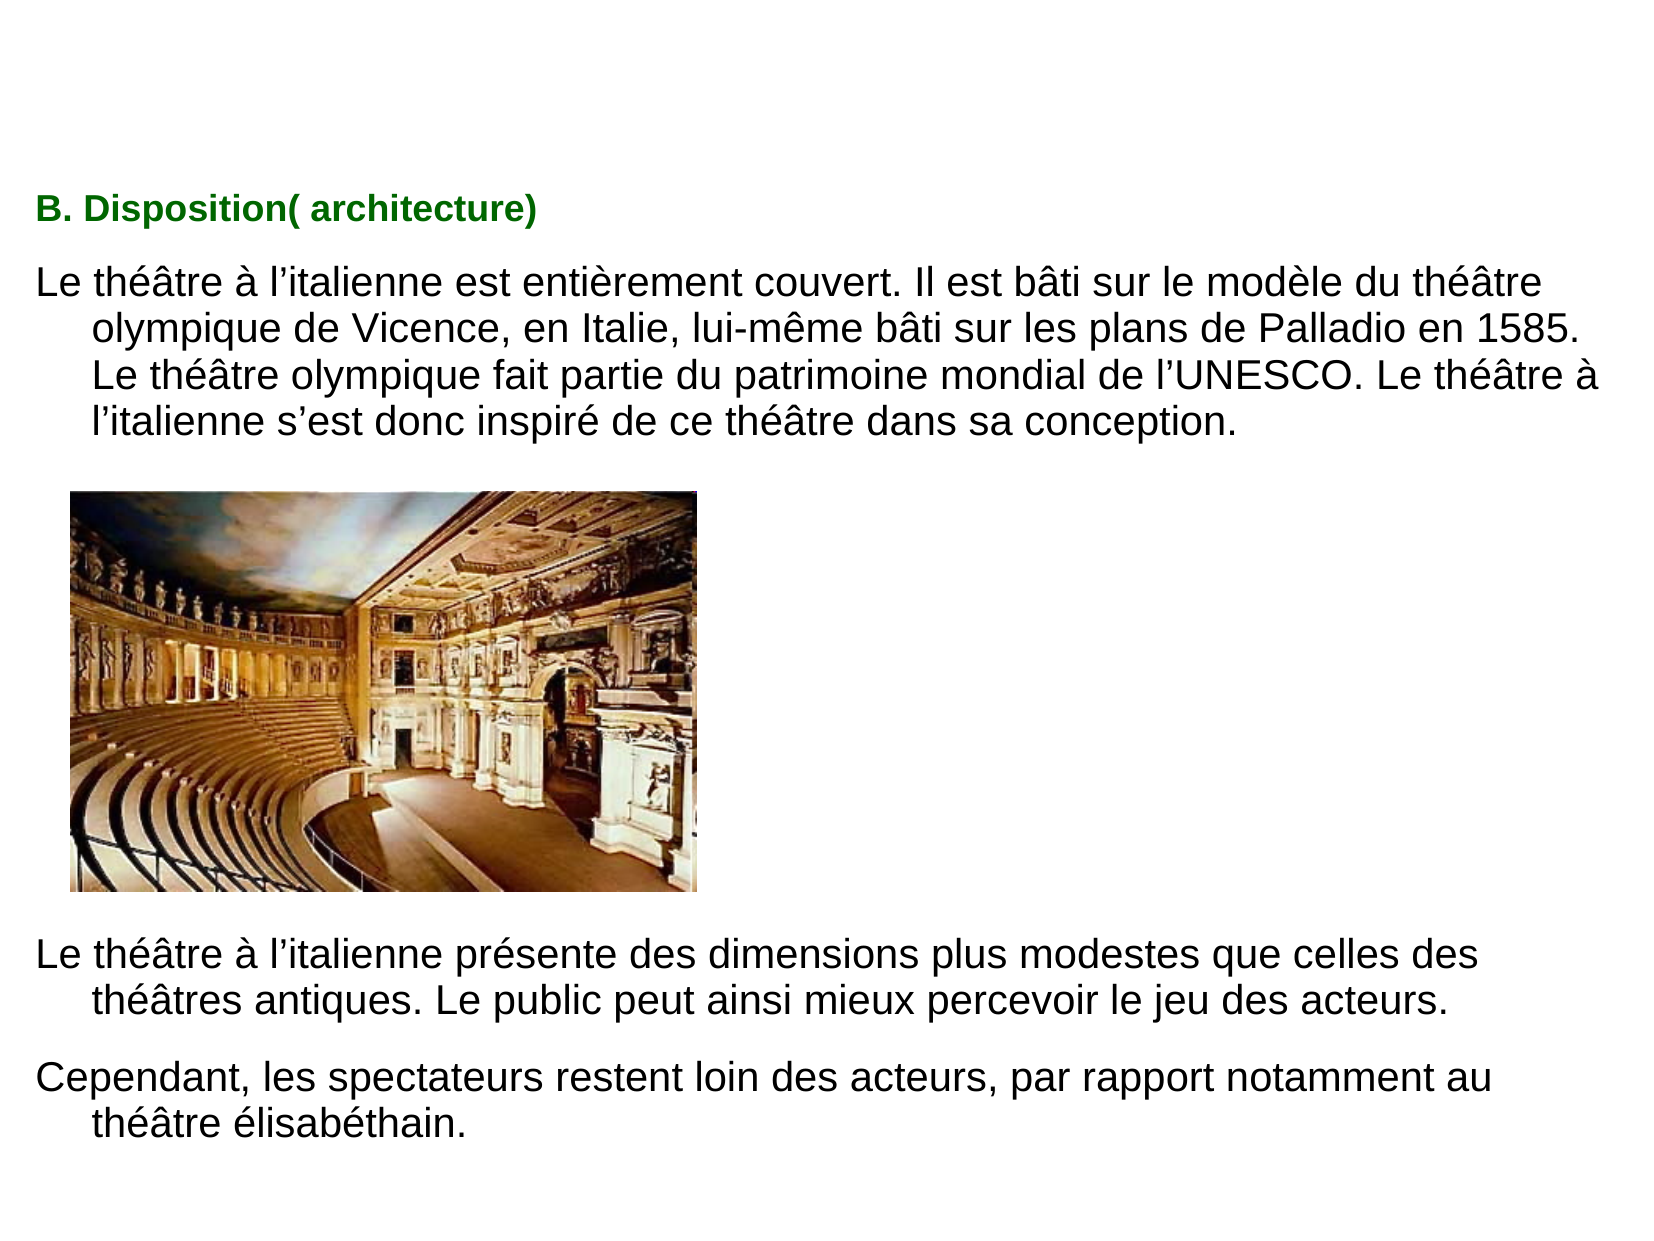

# B. Disposition( architecture)
Le théâtre à l’italienne est entièrement couvert. Il est bâti sur le modèle du théâtre olympique de Vicence, en Italie, lui-même bâti sur les plans de Palladio en 1585. Le théâtre olympique fait partie du patrimoine mondial de l’UNESCO. Le théâtre à l’italienne s’est donc inspiré de ce théâtre dans sa conception.
Le théâtre à l’italienne présente des dimensions plus modestes que celles des théâtres antiques. Le public peut ainsi mieux percevoir le jeu des acteurs.
Cependant, les spectateurs restent loin des acteurs, par rapport notamment au théâtre élisabéthain.
Théâtre olympique, Vicence.